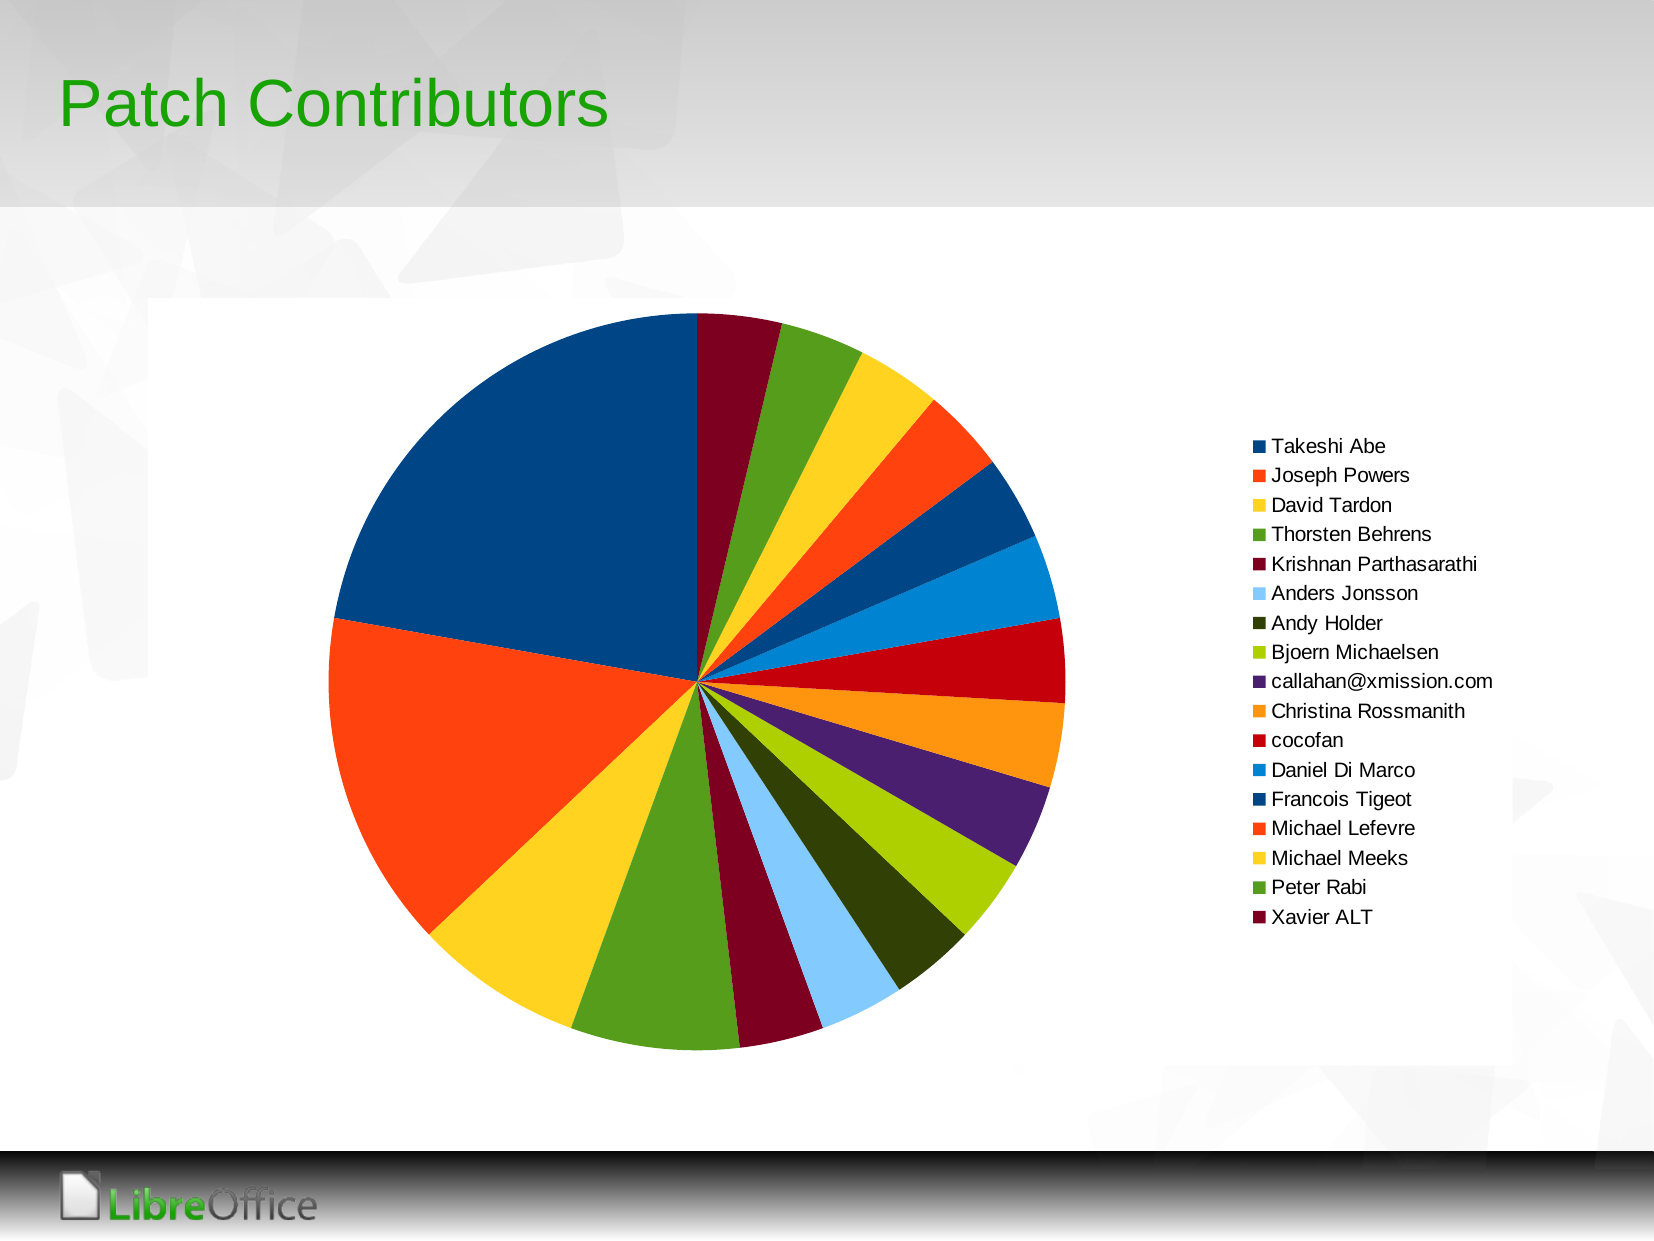

# Patch Contributors
### Chart
| Category | Column B |
|---|---|
| Takeshi Abe | 6.0 |
| Joseph Powers | 4.0 |
| David Tardon | 2.0 |
| Thorsten Behrens | 2.0 |
| Krishnan Parthasarathi | 1.0 |
| Anders Jonsson | 1.0 |
| Andy Holder | 1.0 |
| Bjoern Michaelsen | 1.0 |
| callahan@xmission.com | 1.0 |
| Christina Rossmanith | 1.0 |
| cocofan | 1.0 |
| Daniel Di Marco | 1.0 |
| Francois Tigeot | 1.0 |
| Michael Lefevre | 1.0 |
| Michael Meeks | 1.0 |
| Peter Rabi | 1.0 |
| Xavier ALT | 1.0 |